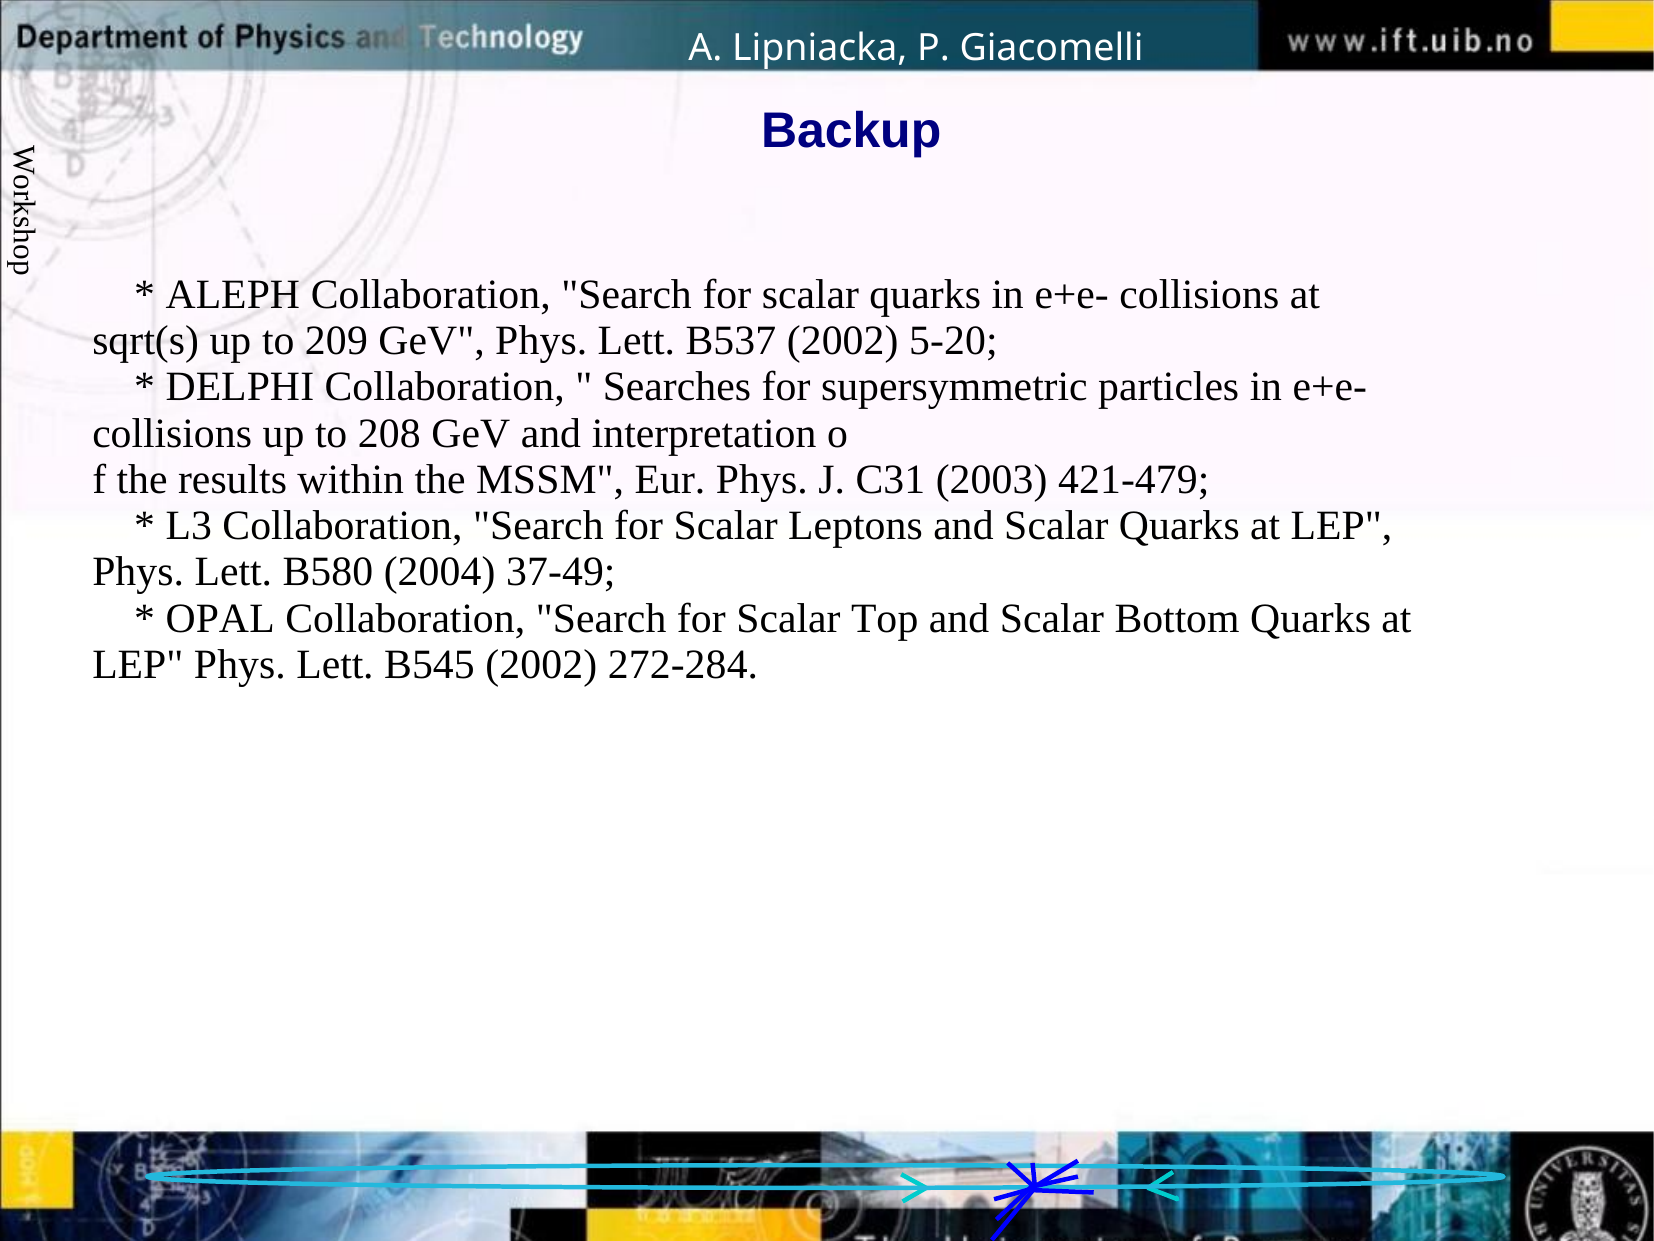

# Backup
 * ALEPH Collaboration, "Search for scalar quarks in e+e- collisions at sqrt(s) up to 209 GeV", Phys. Lett. B537 (2002) 5-20;
 * DELPHI Collaboration, " Searches for supersymmetric particles in e+e- collisions up to 208 GeV and interpretation o
f the results within the MSSM", Eur. Phys. J. C31 (2003) 421-479;
 * L3 Collaboration, "Search for Scalar Leptons and Scalar Quarks at LEP", Phys. Lett. B580 (2004) 37-49;
 * OPAL Collaboration, "Search for Scalar Top and Scalar Bottom Quarks at LEP" Phys. Lett. B545 (2002) 272-284.